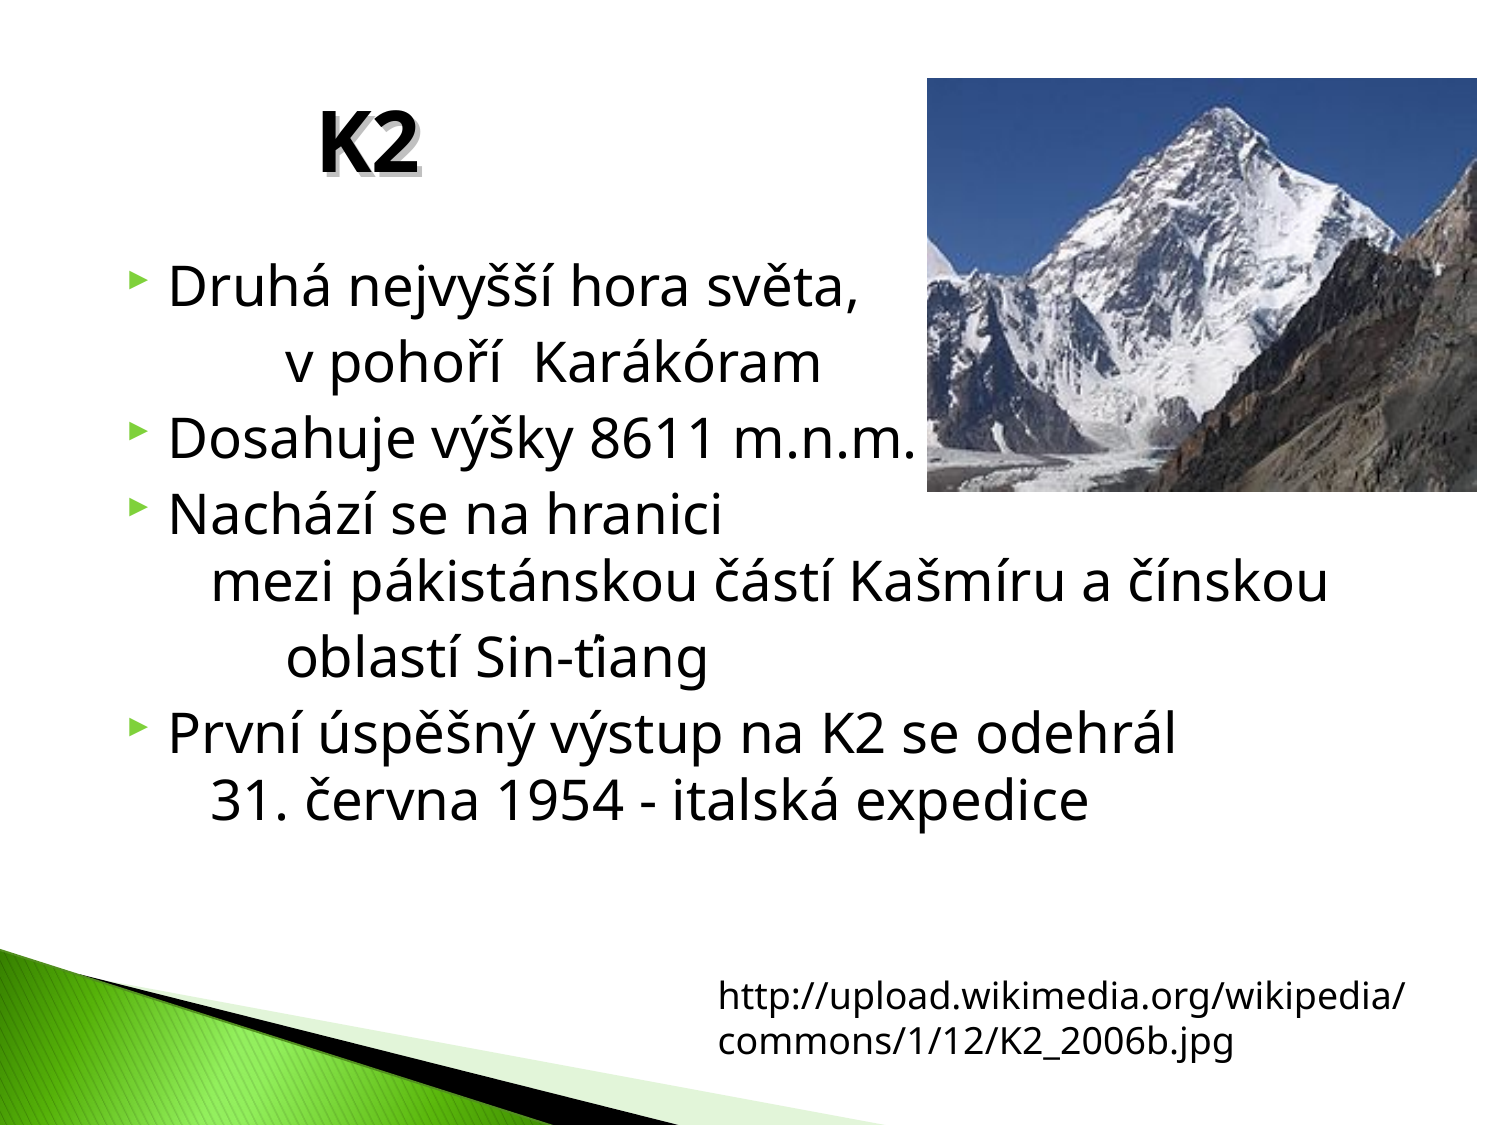

K2
# Druhá nejvyšší hora světa,
	v pohoří  Karákóram
Dosahuje výšky 8611 m.n.m.
Nachází se na hranici mezi pákistánskou částí Kašmíru a čínskou
	oblastí Sin-ťiang
První úspěšný výstup na K2 se odehrál 31. června 1954 - italská expedice
http://upload.wikimedia.org/wikipedia/commons/1/12/K2_2006b.jpg